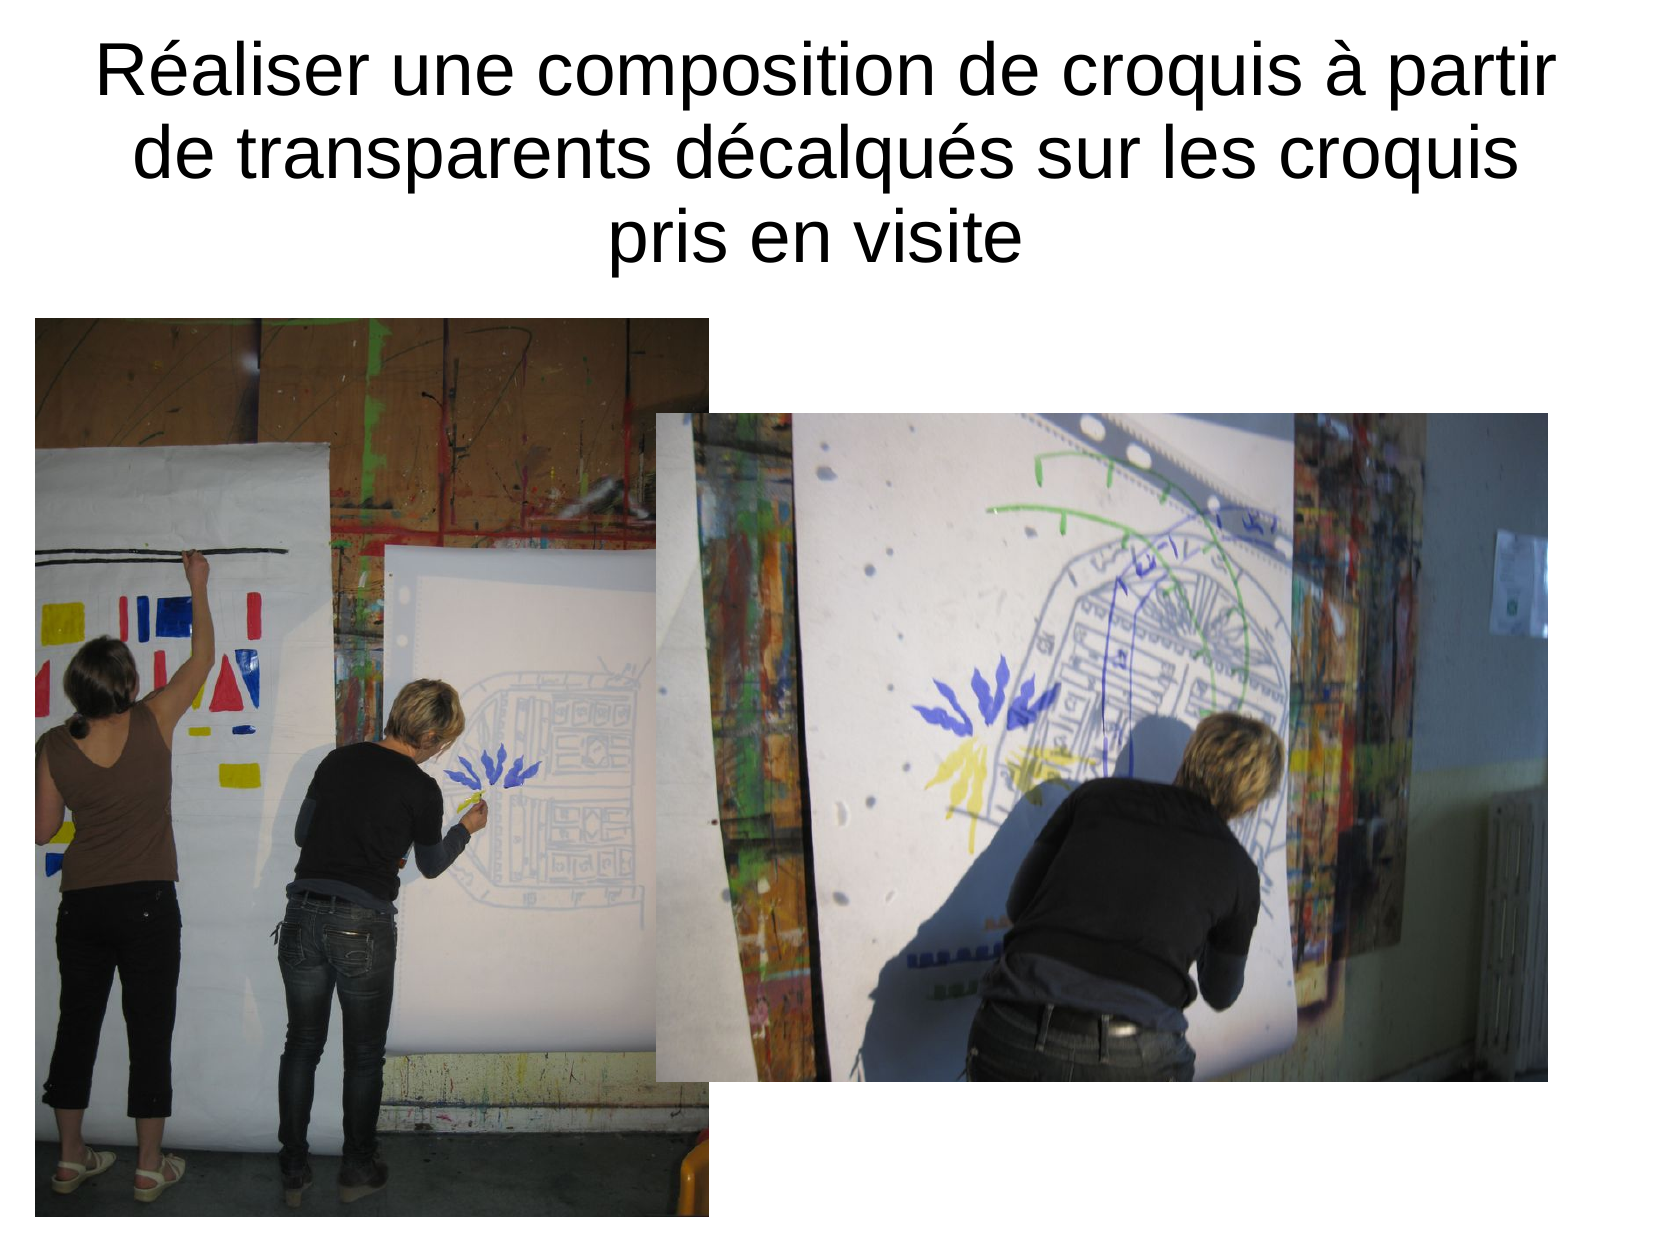

# Réaliser une composition de croquis à partir de transparents décalqués sur les croquis pris en visite